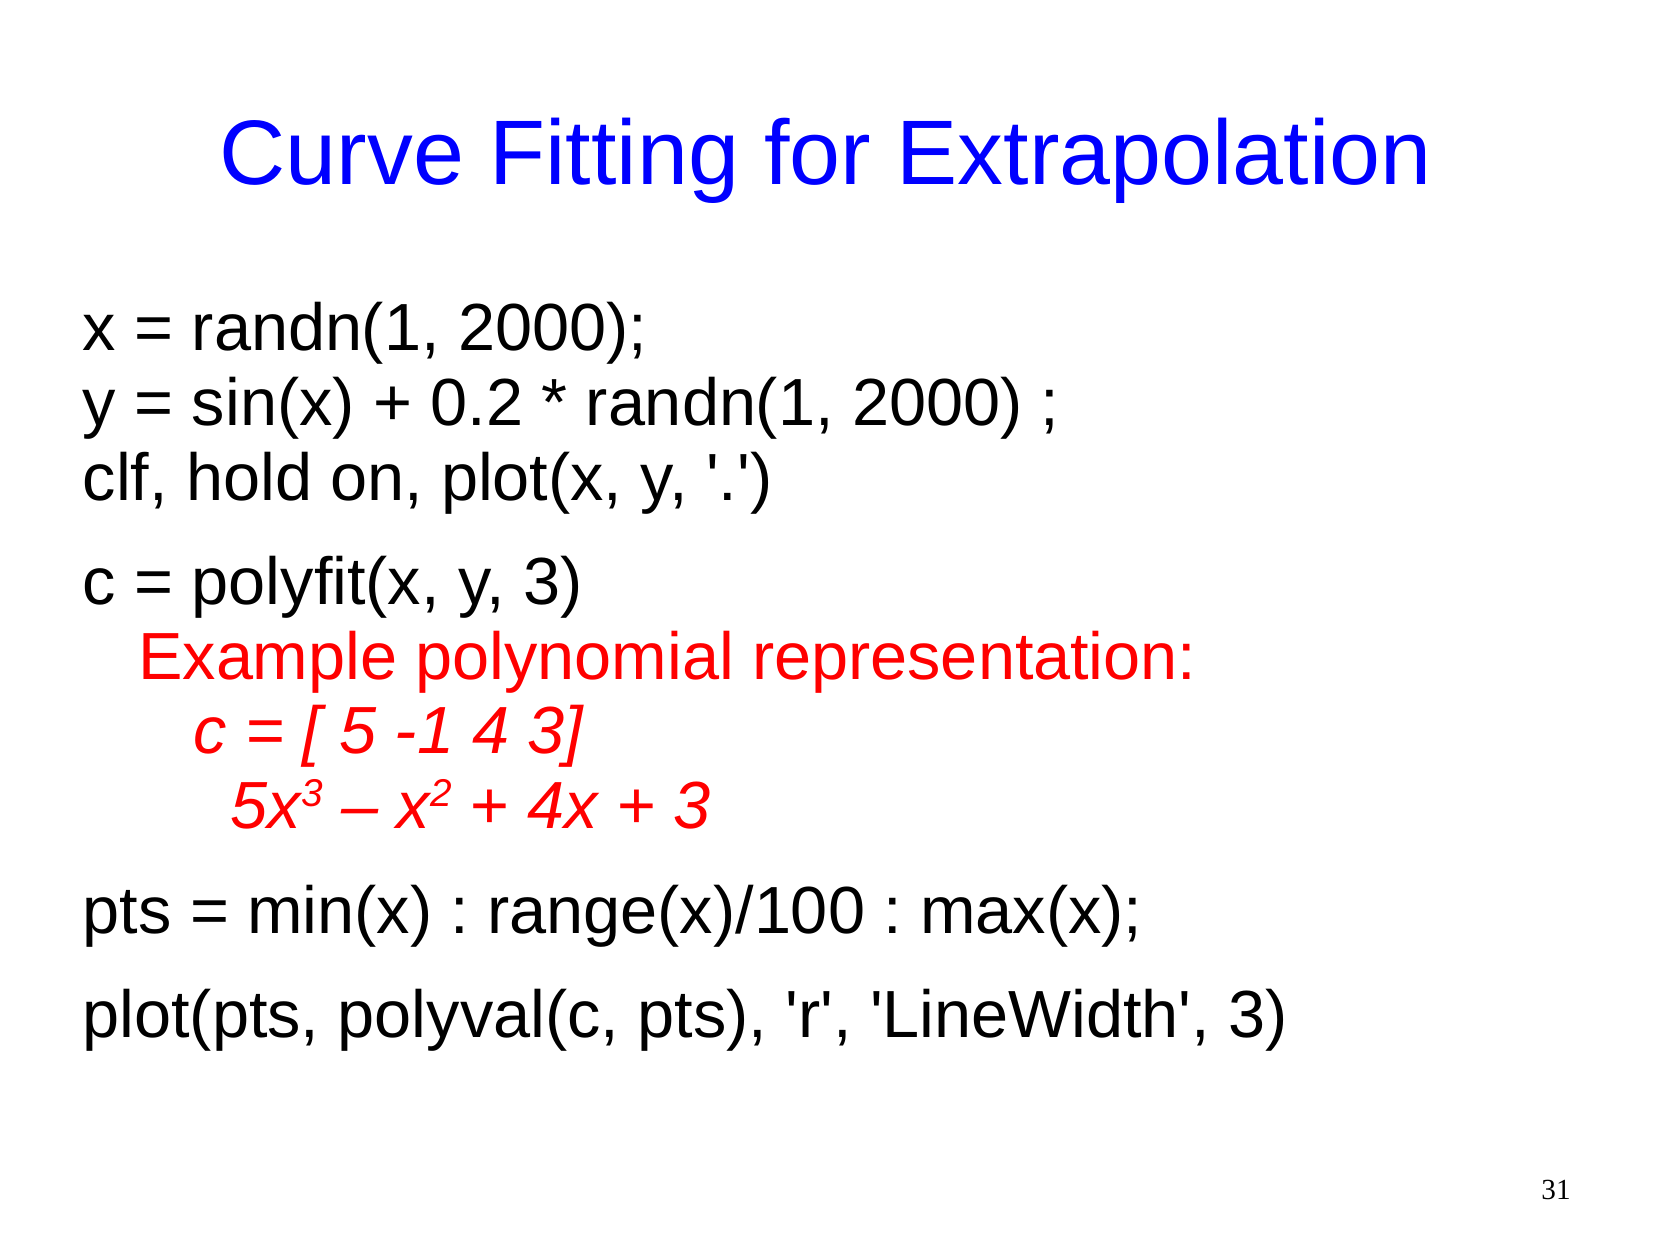

# Curve Fitting for Extrapolation
x = randn(1, 2000);
y = sin(x) + 0.2 * randn(1, 2000) ;
clf, hold on, plot(x, y, '.')
c = polyfit(x, y, 3)
 Example polynomial representation:
 c = [ 5 -1 4 3]
 5x3 – x2 + 4x + 3
pts = min(x) : range(x)/100 : max(x);
plot(pts, polyval(c, pts), 'r', 'LineWidth', 3)
31